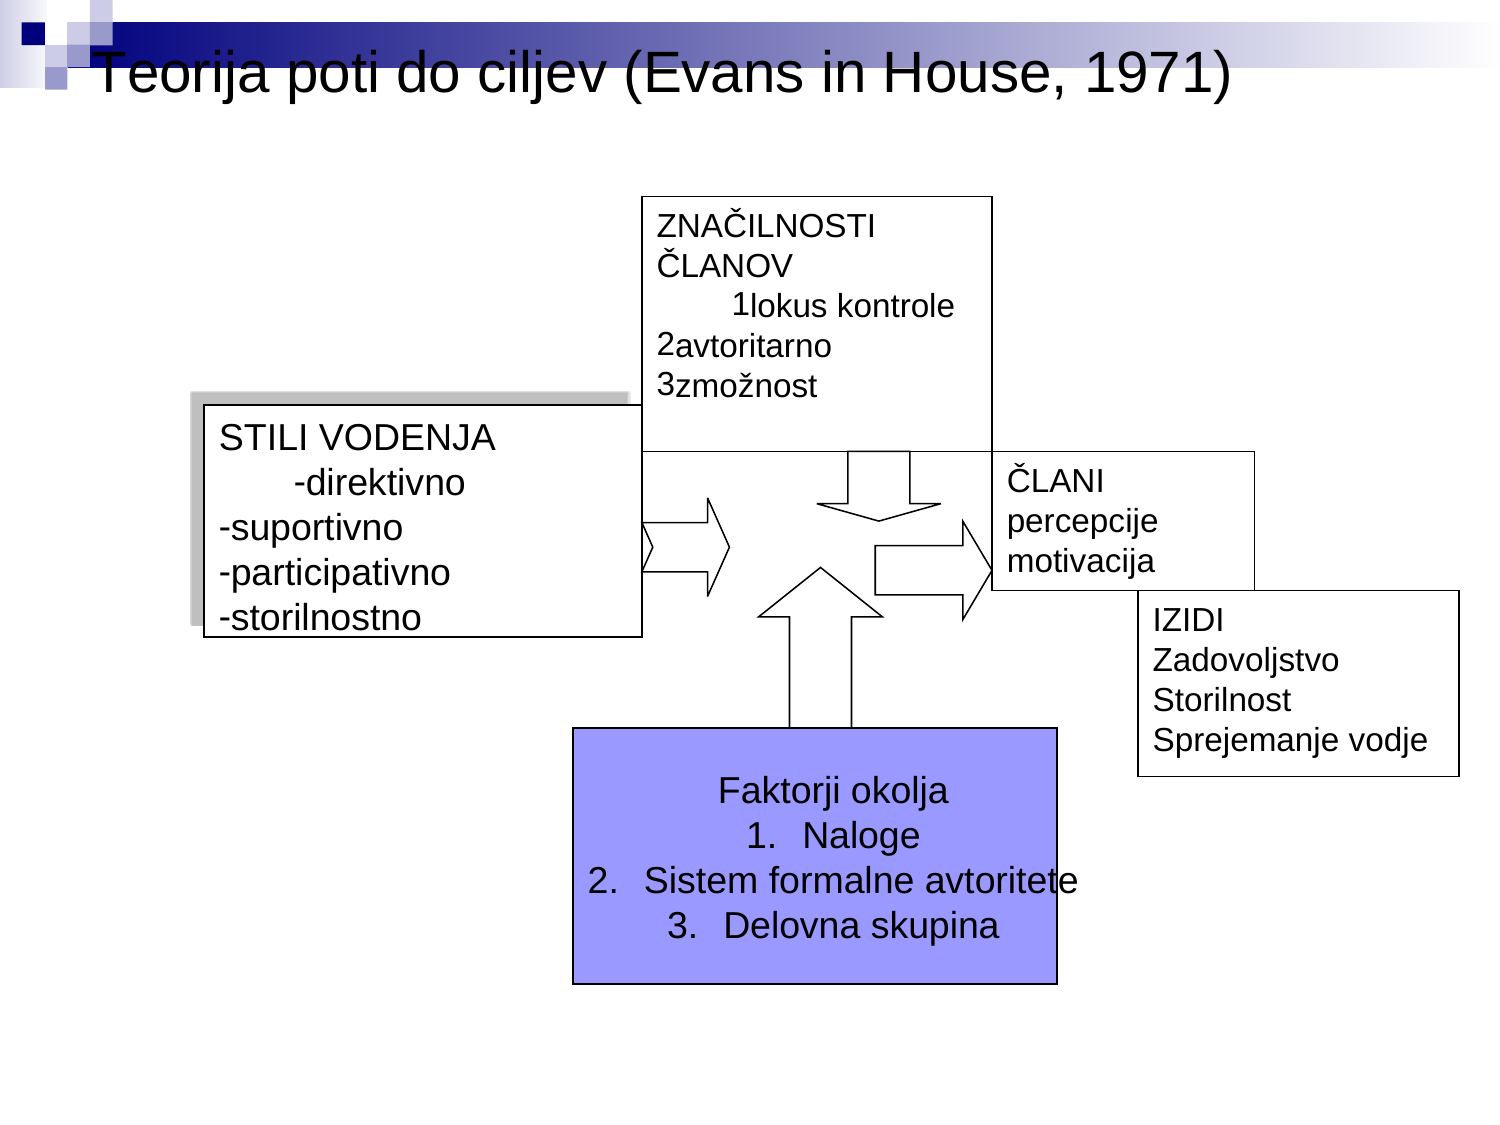

# Teorija poti do ciljev (Evans in House, 1971)
ZNAČILNOSTI ČLANOV
lokus kontrole
avtoritarno
zmožnost
STILI VODENJA
direktivno
suportivno
participativno
storilnostno
ČLANI
percepcije
motivacija
IZIDI
Zadovoljstvo
Storilnost
Sprejemanje vodje
Faktorji okolja
Naloge
Sistem formalne avtoritete
Delovna skupina